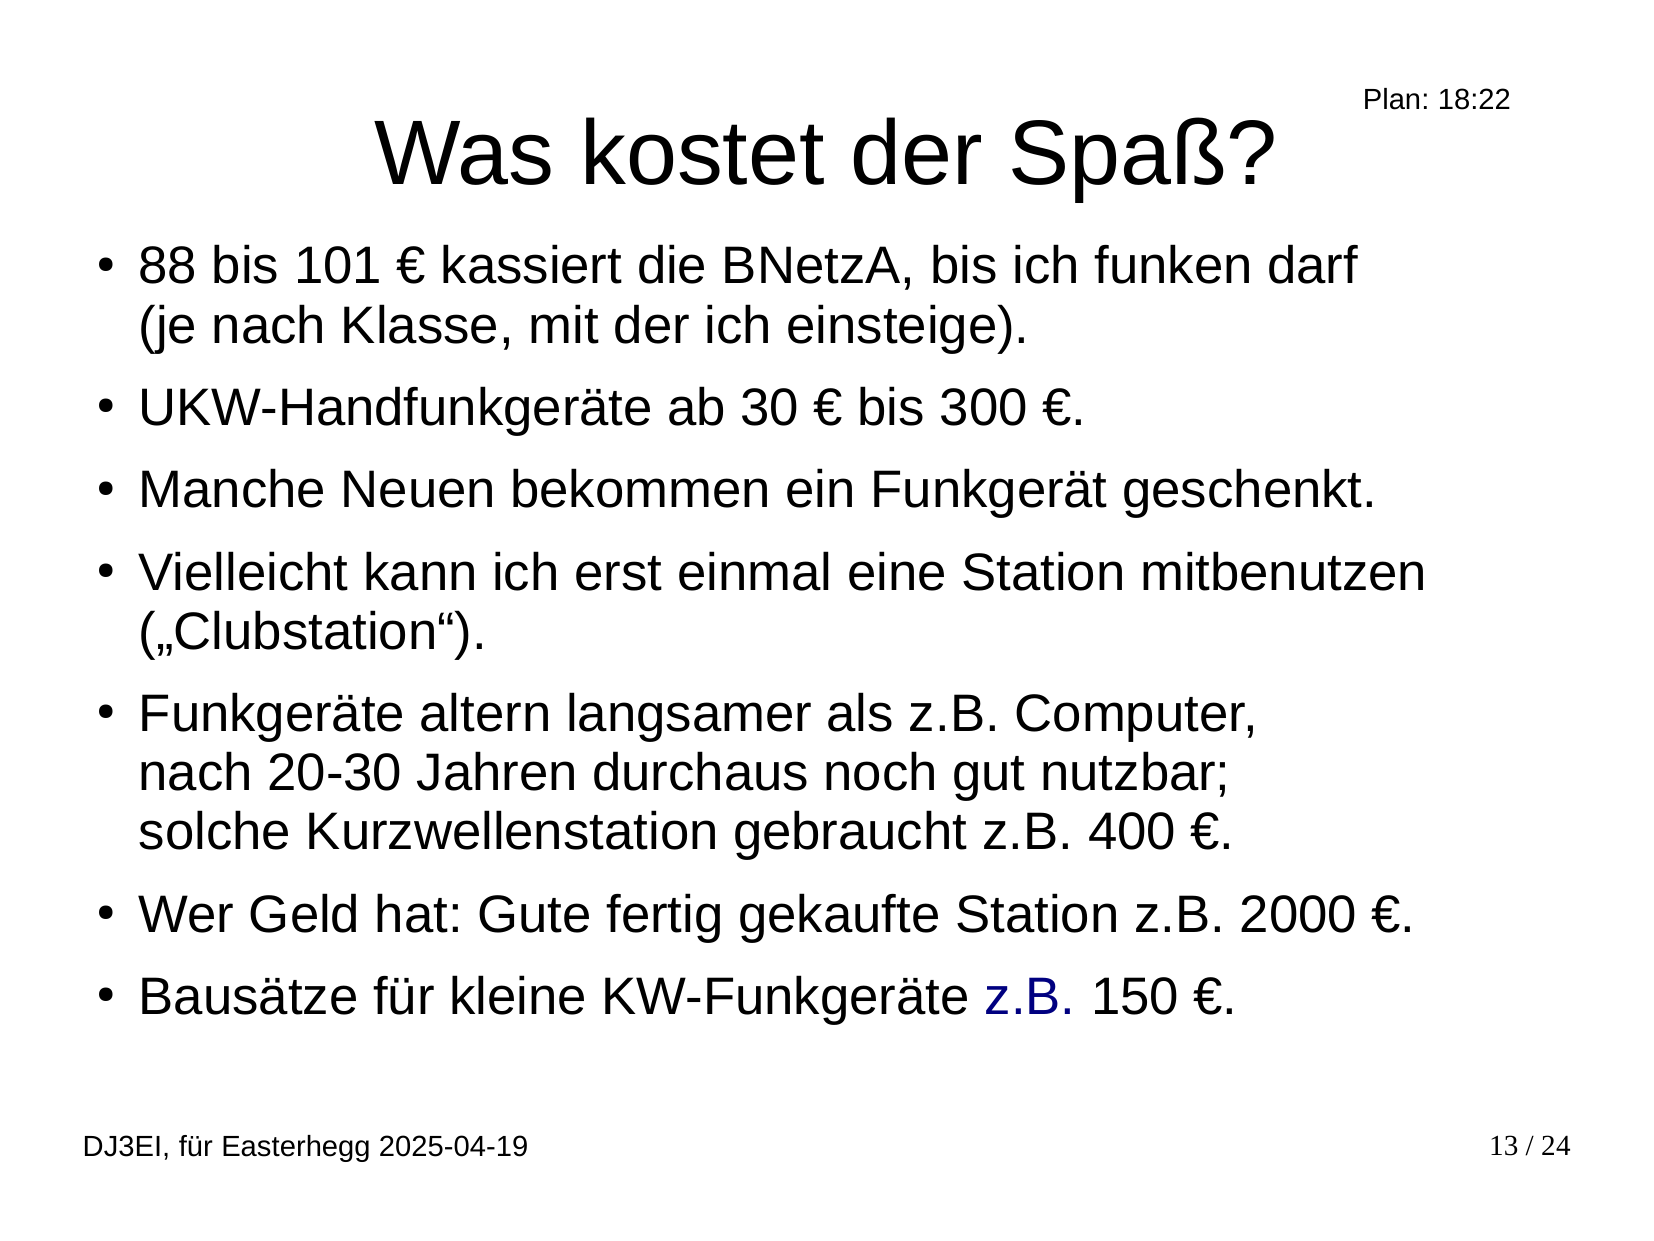

# Was kostet der Spaß?
Plan: 18:22
88 bis 101 € kassiert die BNetzA, bis ich funken darf
(je nach Klasse, mit der ich einsteige).
UKW-Handfunkgeräte ab 30 € bis 300 €.
Manche Neuen bekommen ein Funkgerät geschenkt.
Vielleicht kann ich erst einmal eine Station mitbenutzen
(„Clubstation“).
Funkgeräte altern langsamer als z.B. Computer,
nach 20-30 Jahren durchaus noch gut nutzbar;
solche Kurzwellenstation gebraucht z.B. 400 €.
Wer Geld hat: Gute fertig gekaufte Station z.B. 2000 €.
Bausätze für kleine KW-Funkgeräte z.B. 150 €.
13